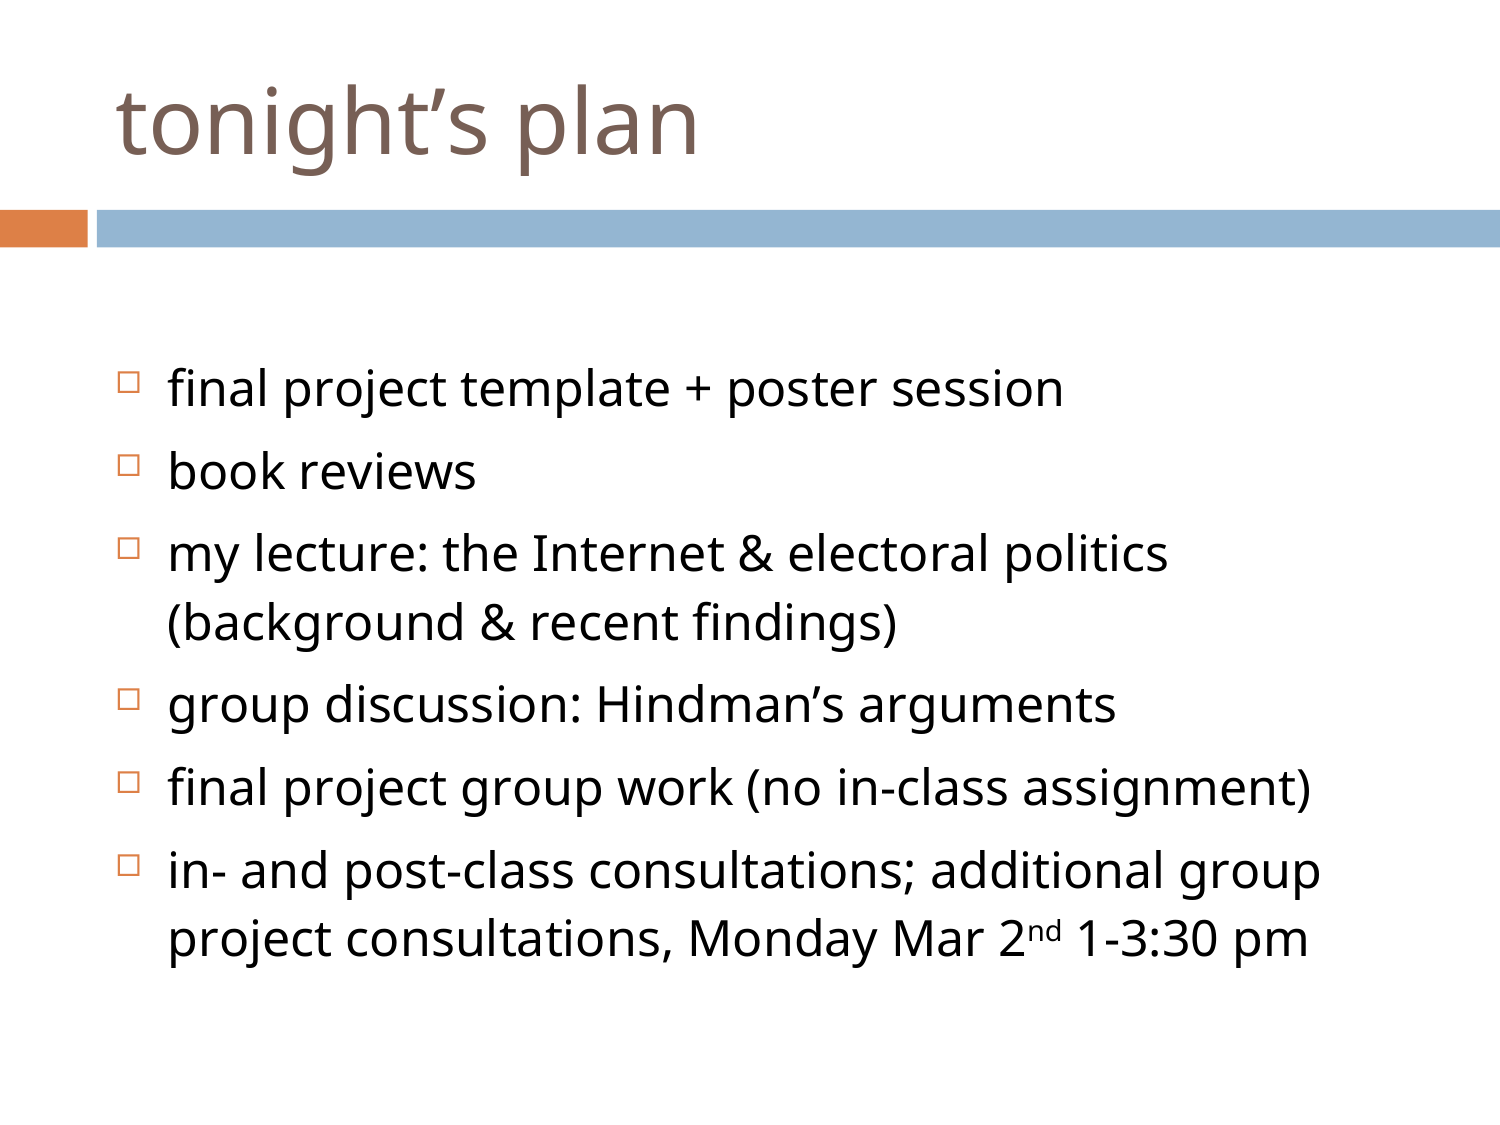

# tonight’s plan
final project template + poster session
book reviews
my lecture: the Internet & electoral politics (background & recent findings)
group discussion: Hindman’s arguments
final project group work (no in-class assignment)
in- and post-class consultations; additional group project consultations, Monday Mar 2nd 1-3:30 pm